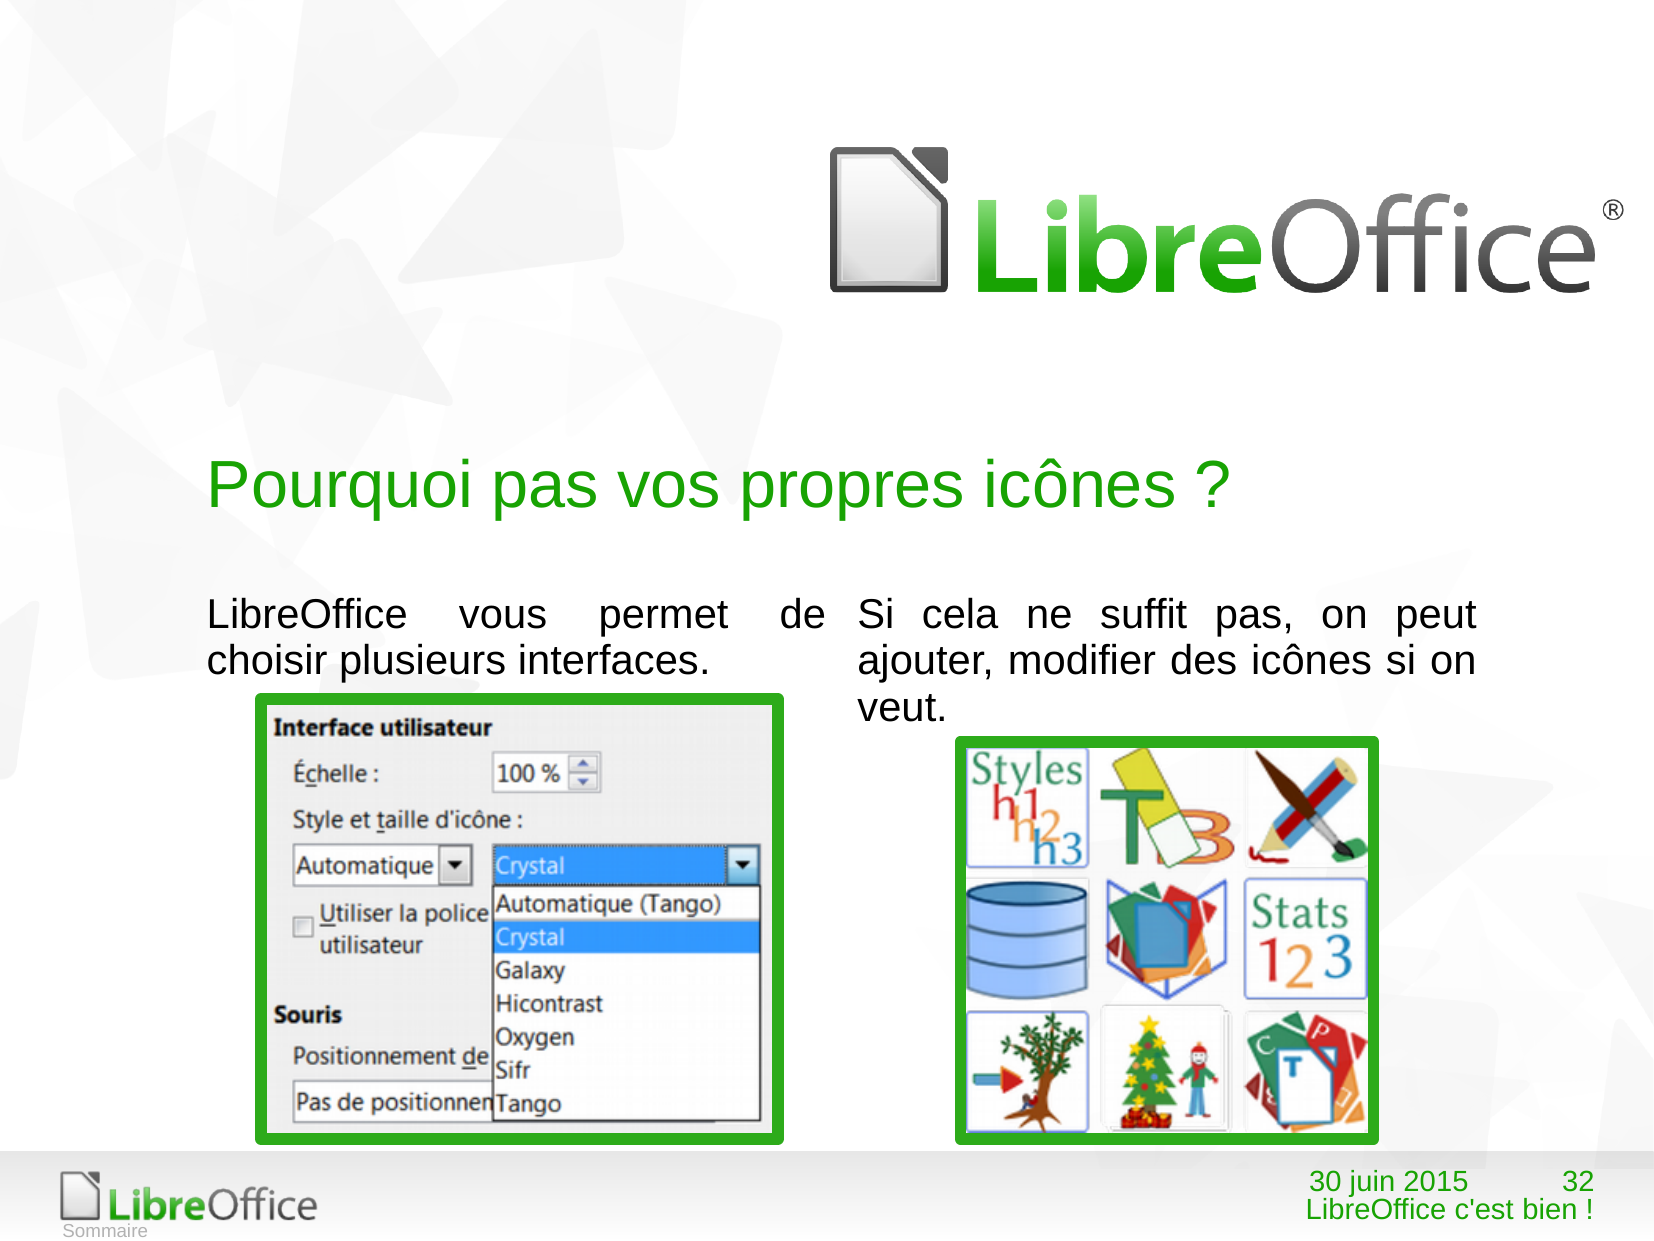

# Pourquoi pas vos propres icônes ?
LibreOffice vous permet de choisir plusieurs interfaces.
Si cela ne suffit pas, on peut ajouter, modifier des icônes si on veut.
30 juin 2015
32
LibreOffice c'est bien !